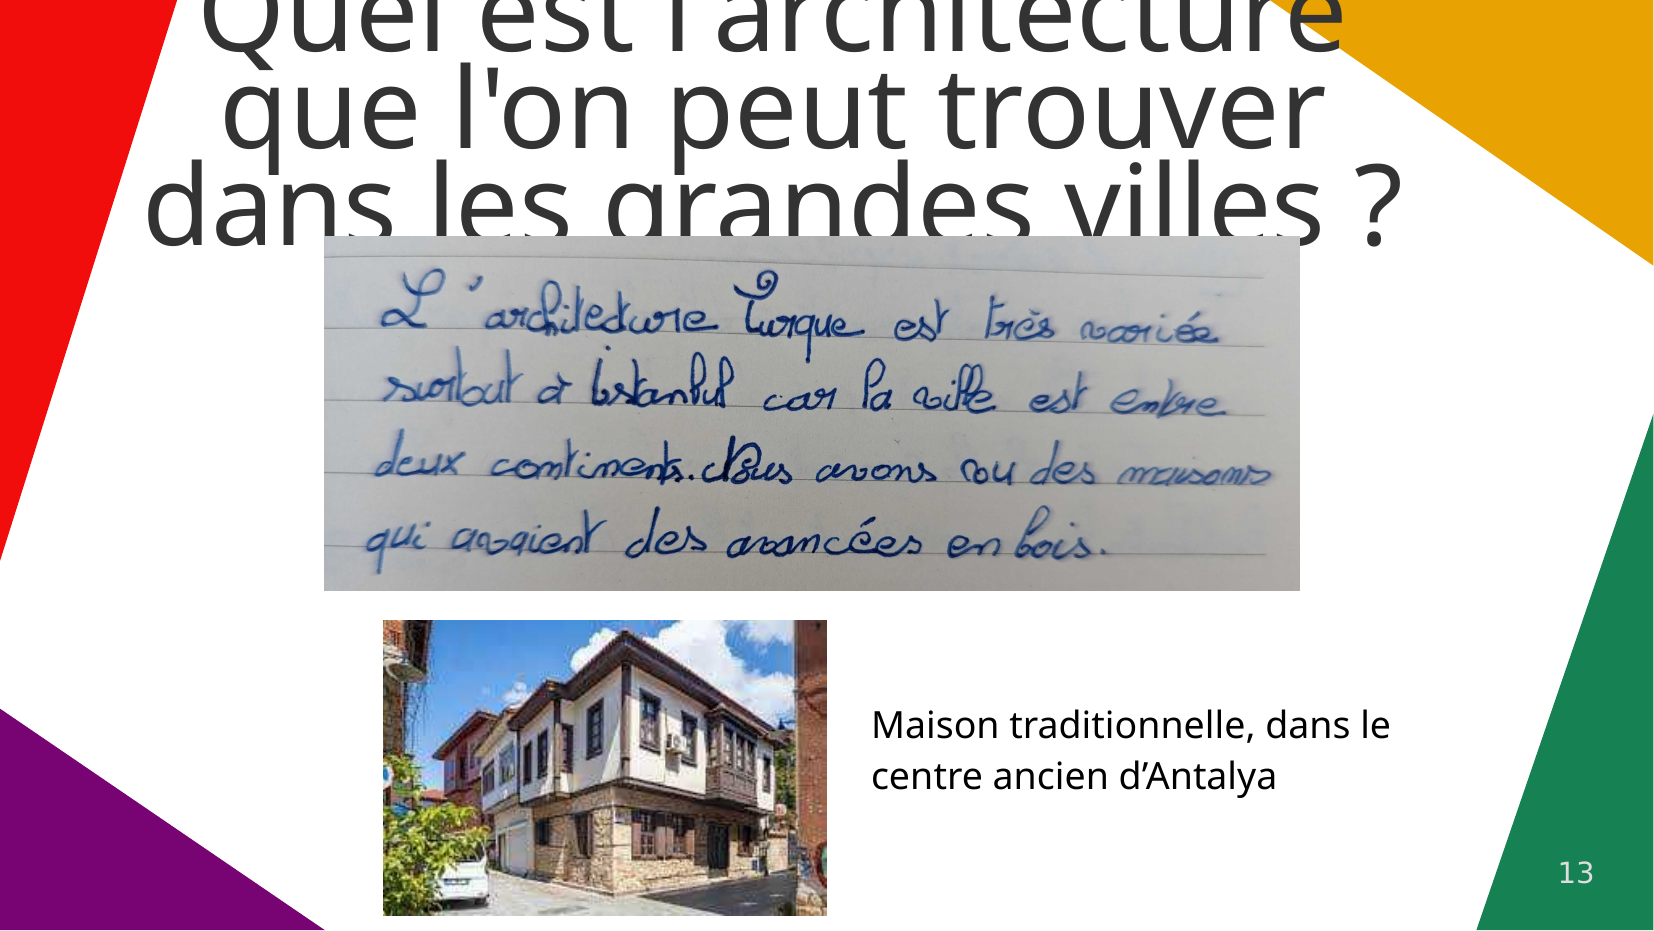

# Quel est l'architecture que l'on peut trouver dans les grandes villes ?
Maison traditionnelle, dans le centre ancien d’Antalya
13